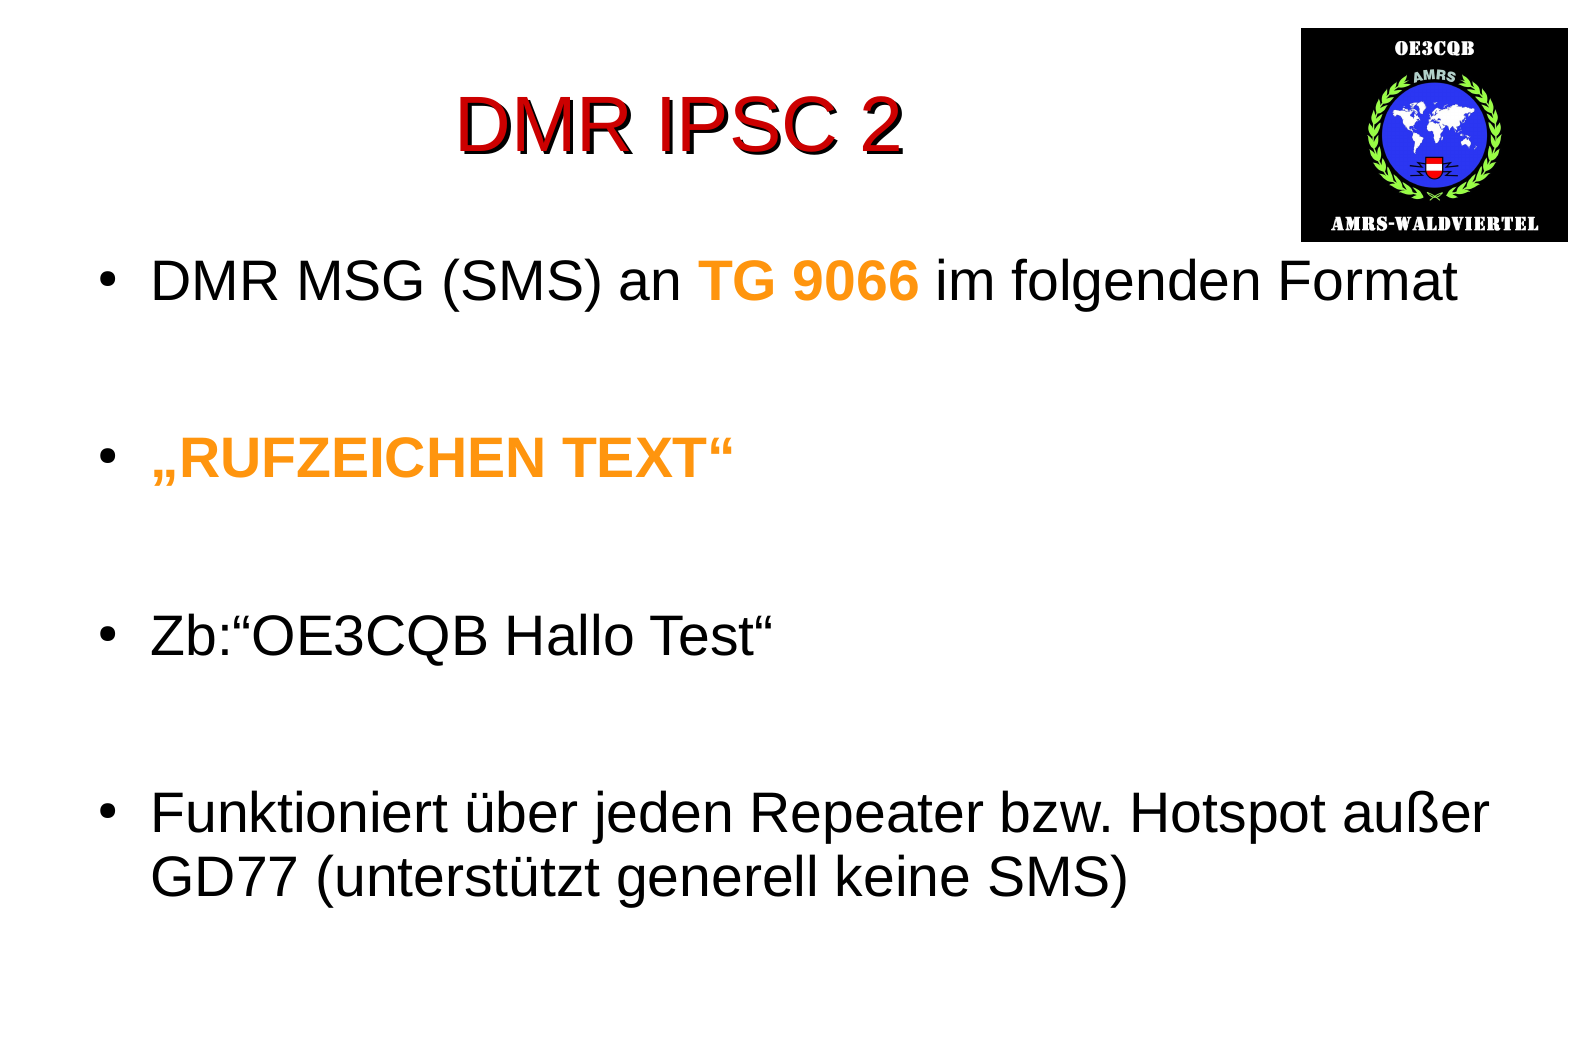

# DMR IPSC 2
DMR MSG (SMS) an TG 9066 im folgenden Format
„RUFZEICHEN TEXT“
Zb:“OE3CQB Hallo Test“
Funktioniert über jeden Repeater bzw. Hotspot außer GD77 (unterstützt generell keine SMS)